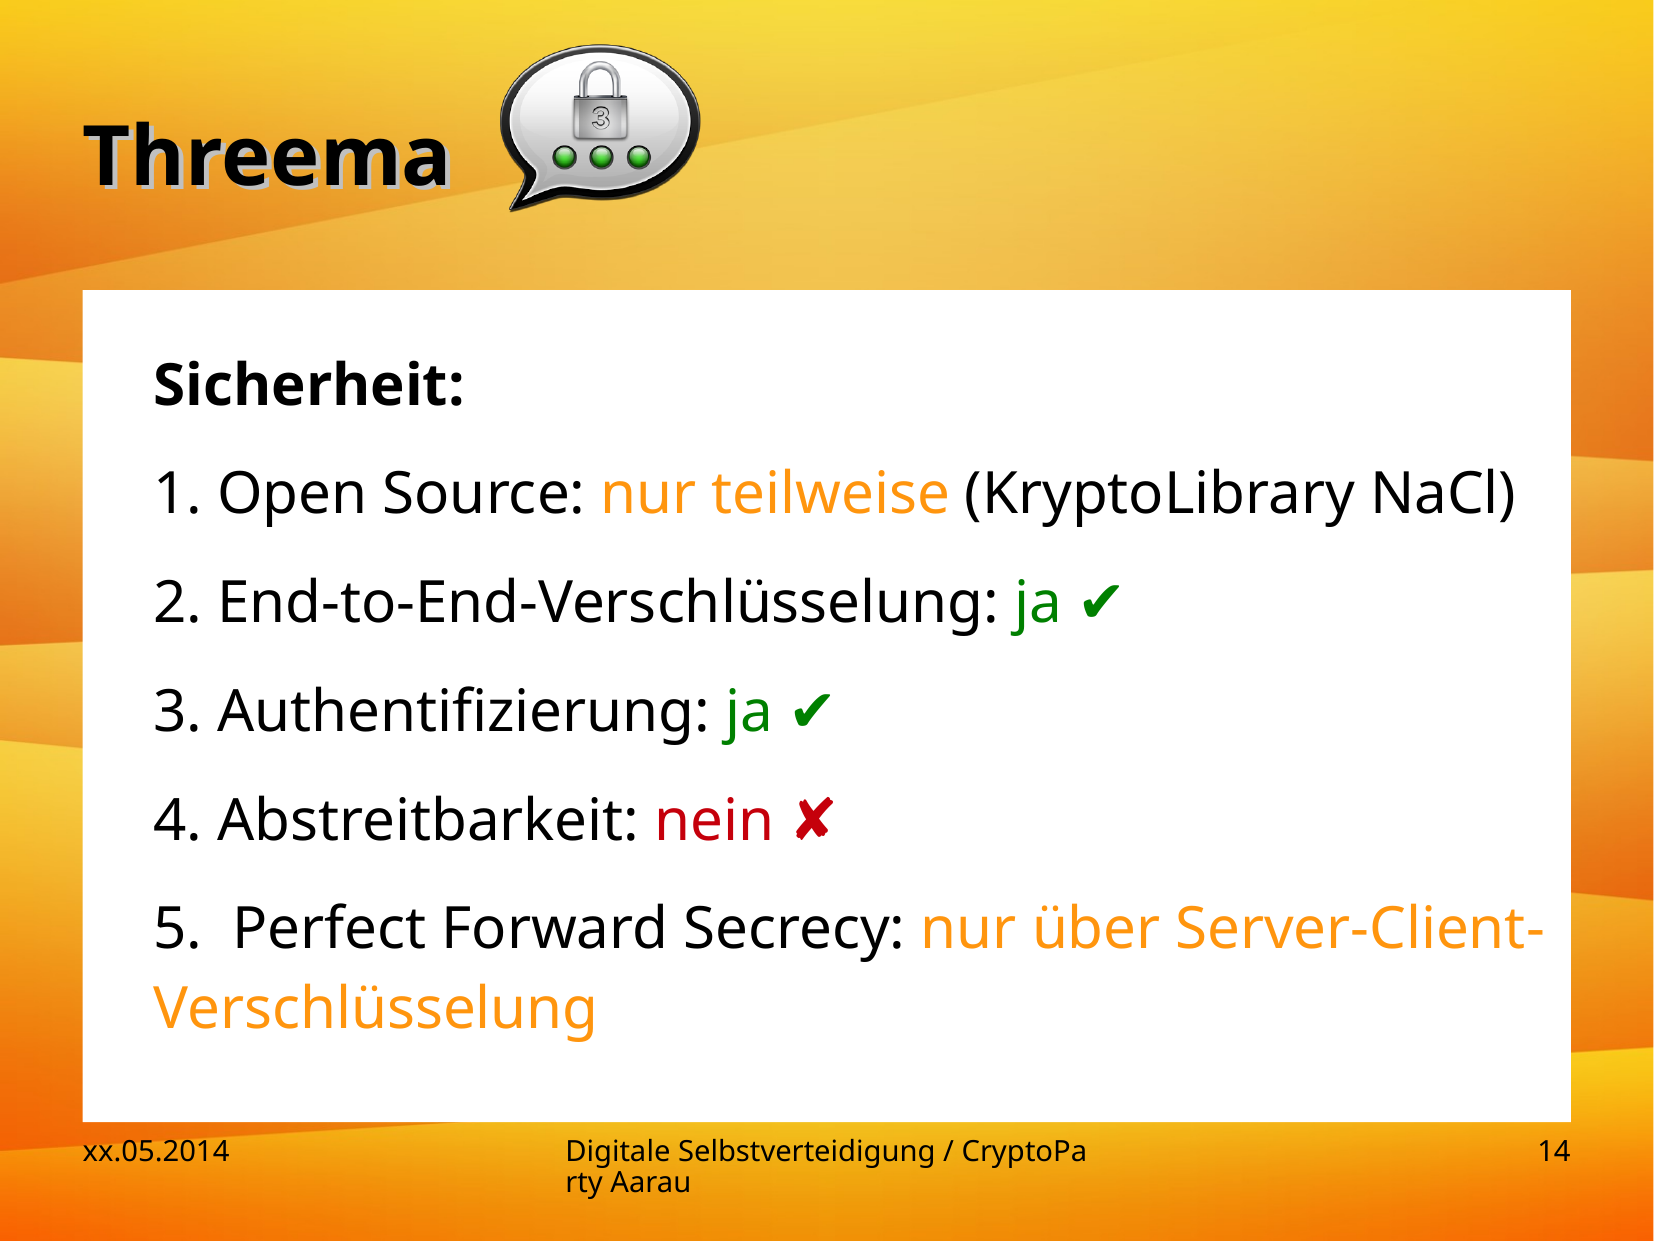

# Threema
Sicherheit:
1. Open Source: nur teilweise (KryptoLibrary NaCl)
2. End-to-End-Verschlüsselung: ja ✔
3. Authentifizierung: ja ✔
4. Abstreitbarkeit: nein ✘
5. Perfect Forward Secrecy: nur über Server-Client-Verschlüsselung
xx.05.2014
Digitale Selbstverteidigung / CryptoParty Aarau
14